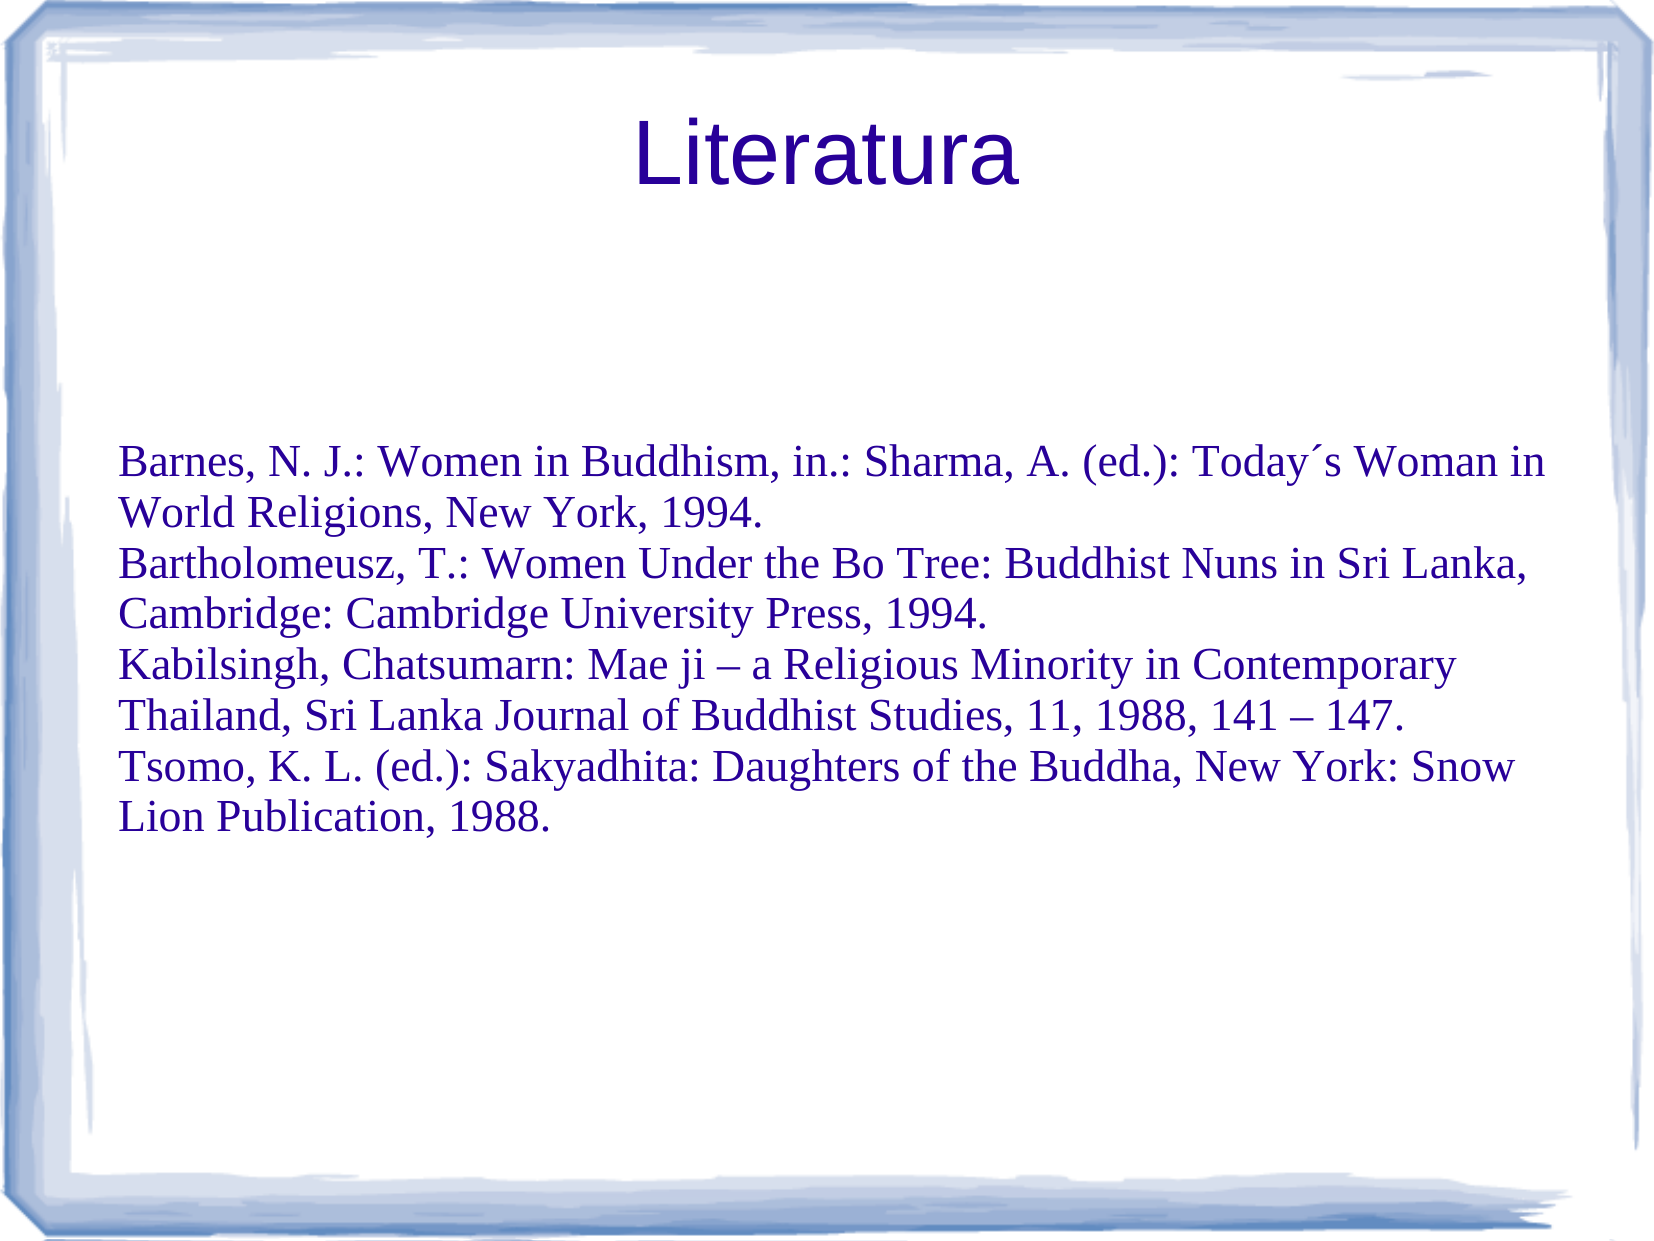

# Literatura
Barnes, N. J.: Women in Buddhism, in.: Sharma, A. (ed.): Today´s Woman in World Religions, New York, 1994.
Bartholomeusz, T.: Women Under the Bo Tree: Buddhist Nuns in Sri Lanka, Cambridge: Cambridge University Press, 1994.
Kabilsingh, Chatsumarn: Mae ji – a Religious Minority in Contemporary Thailand, Sri Lanka Journal of Buddhist Studies, 11, 1988, 141 – 147.
Tsomo, K. L. (ed.): Sakyadhita: Daughters of the Buddha, New York: Snow Lion Publication, 1988.